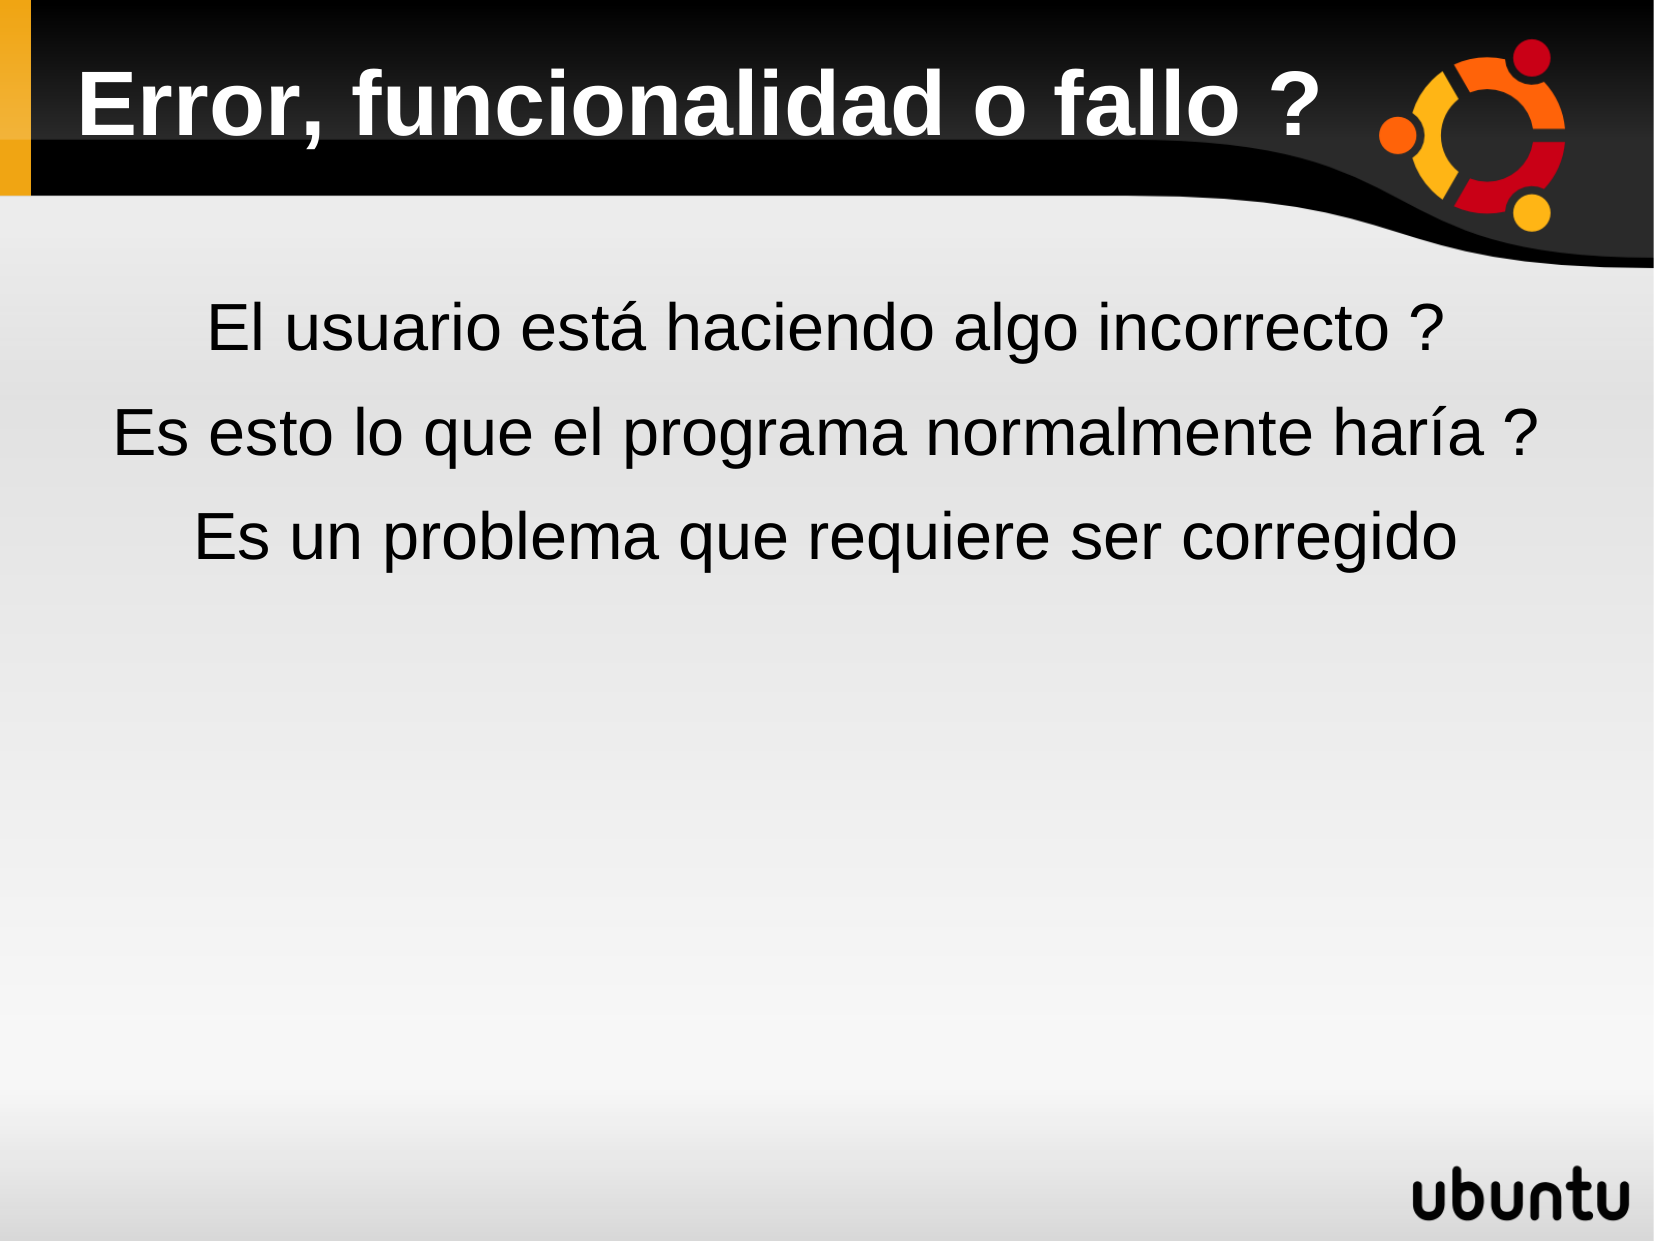

# Error, funcionalidad o fallo ?
El usuario está haciendo algo incorrecto ?
Es esto lo que el programa normalmente haría ?
Es un problema que requiere ser corregido